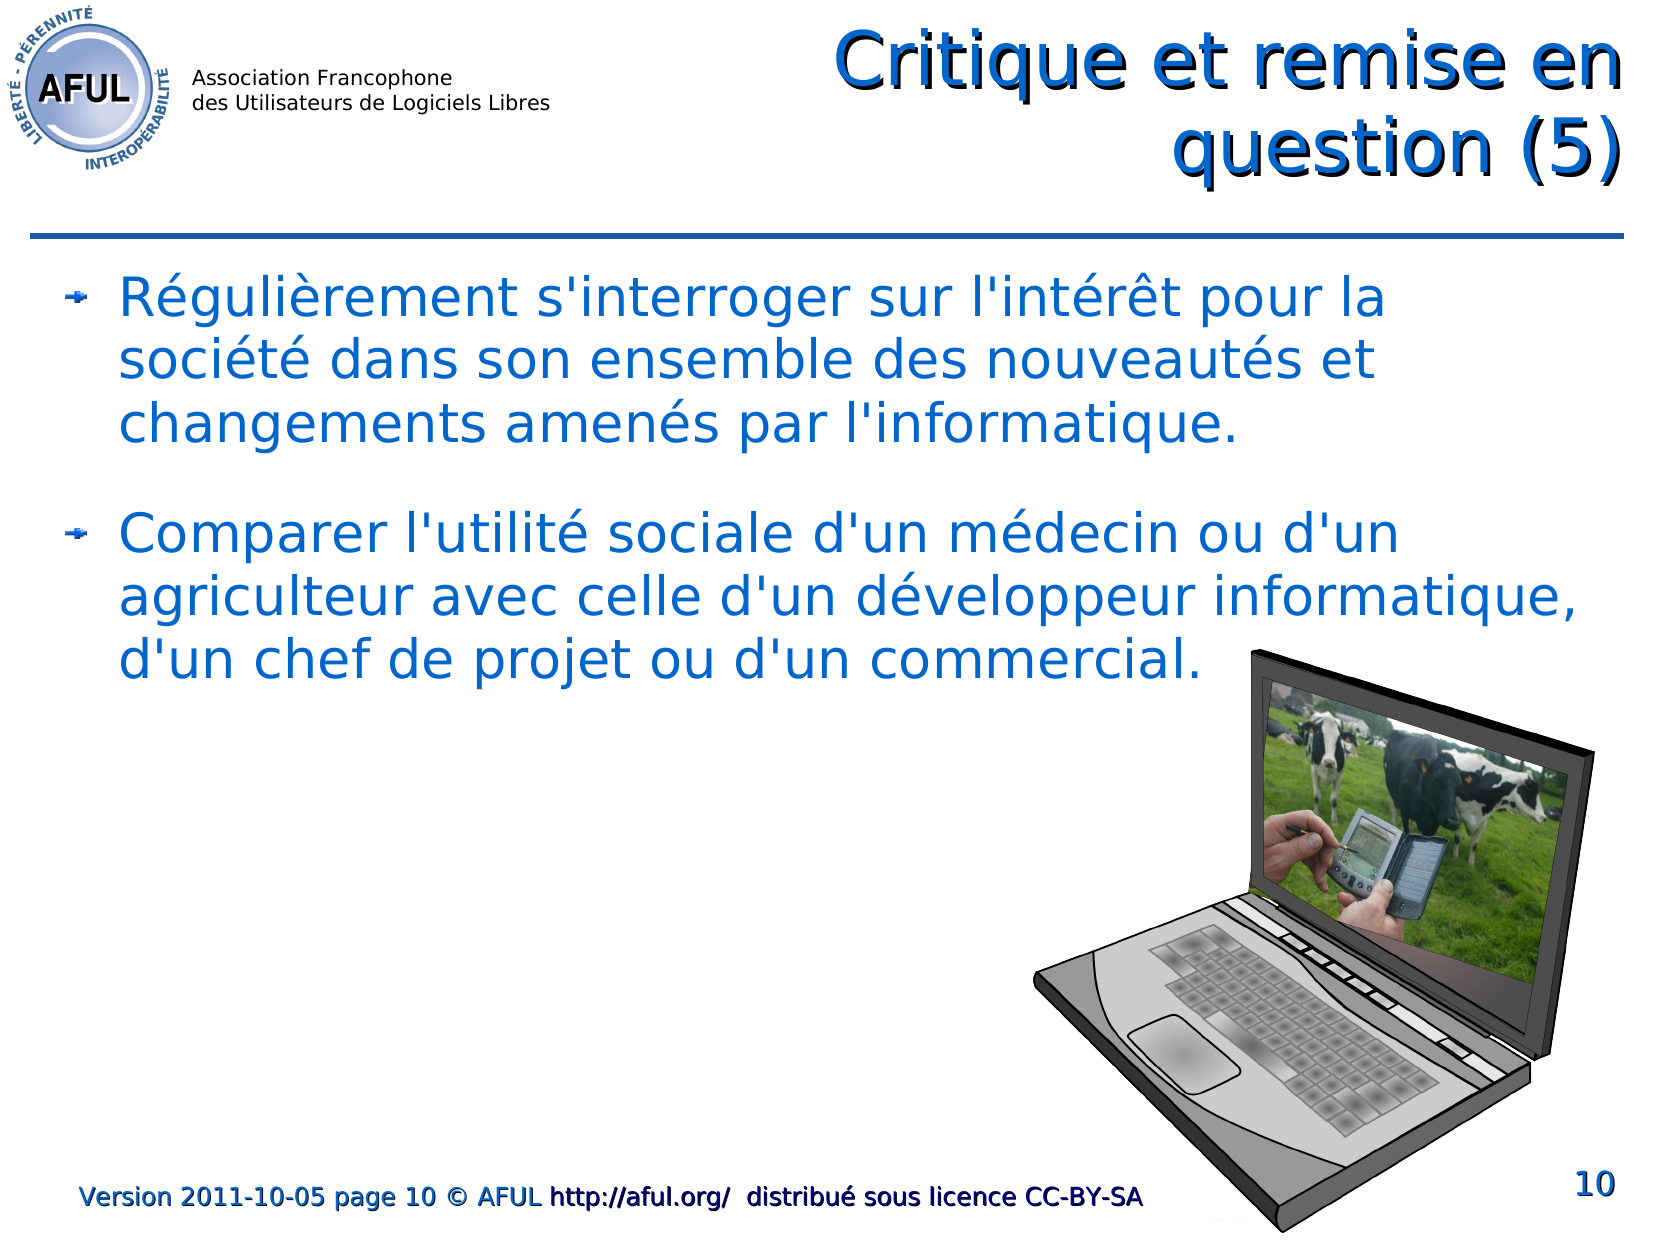

# Critique et remise en question (5)
Régulièrement s'interroger sur l'intérêt pour la société dans son ensemble des nouveautés et changements amenés par l'informatique.
Comparer l'utilité sociale d'un médecin ou d'un agriculteur avec celle d'un développeur informatique, d'un chef de projet ou d'un commercial.